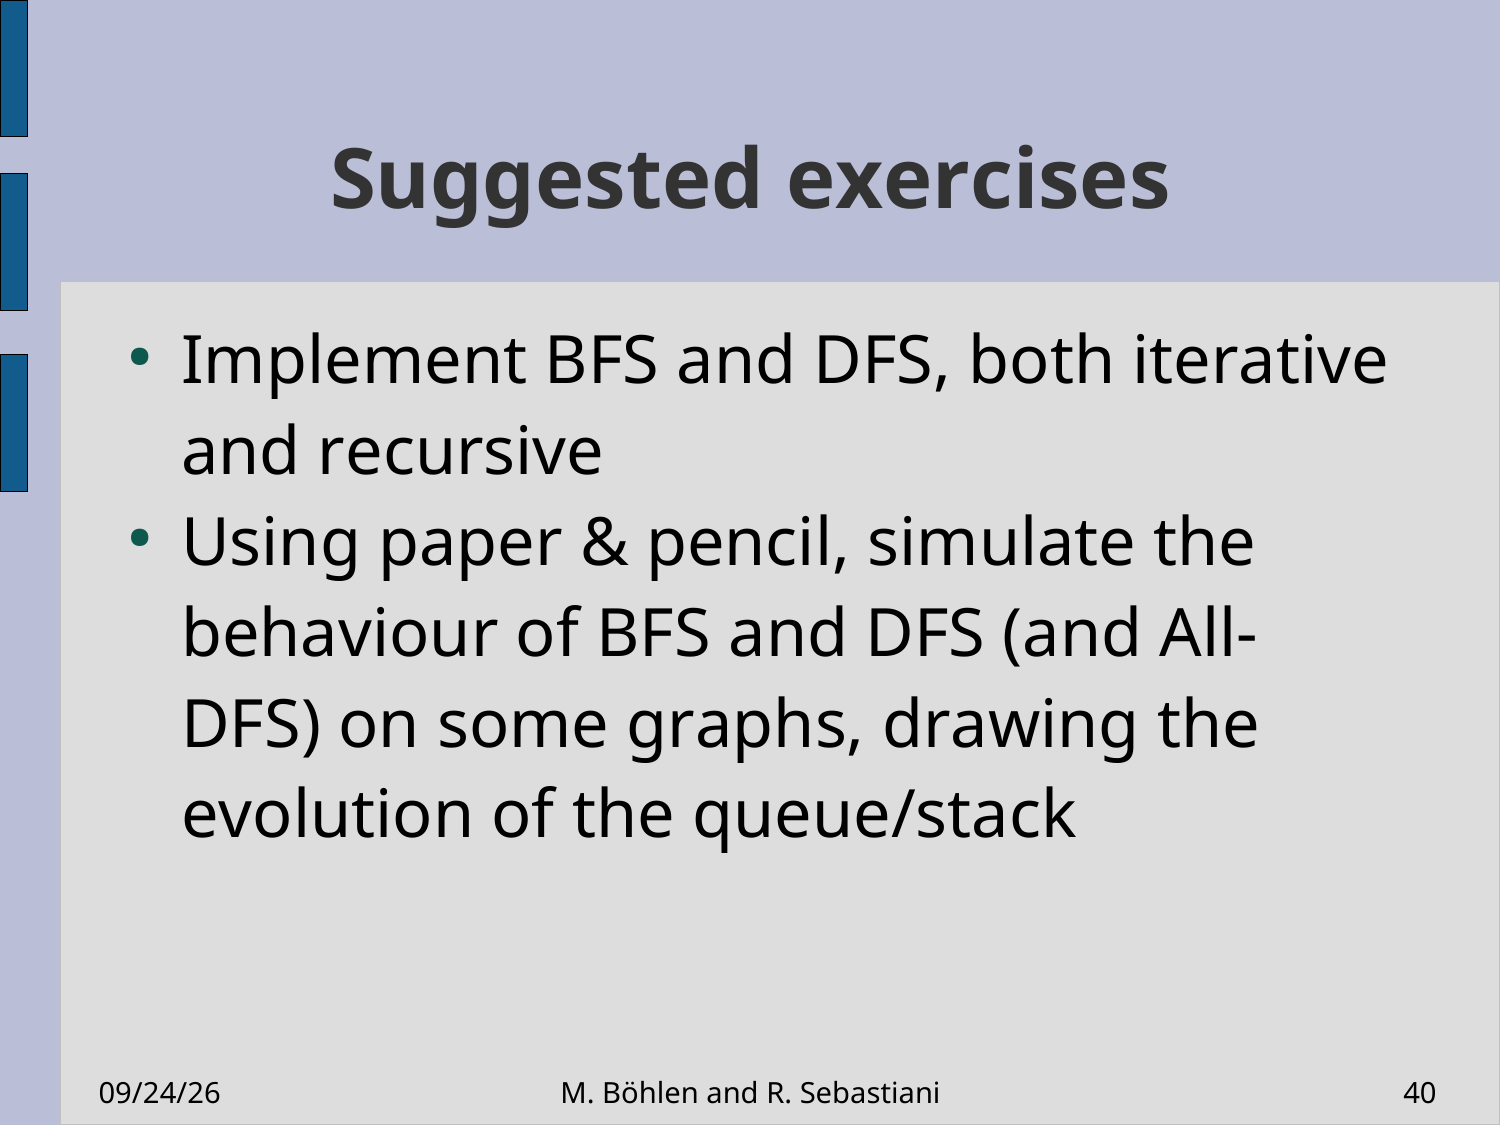

# Suggested exercises
Implement BFS and DFS, both iterative and recursive
Using paper & pencil, simulate the behaviour of BFS and DFS (and All-DFS) on some graphs, drawing the evolution of the queue/stack
M. Böhlen and R. Sebastiani
40